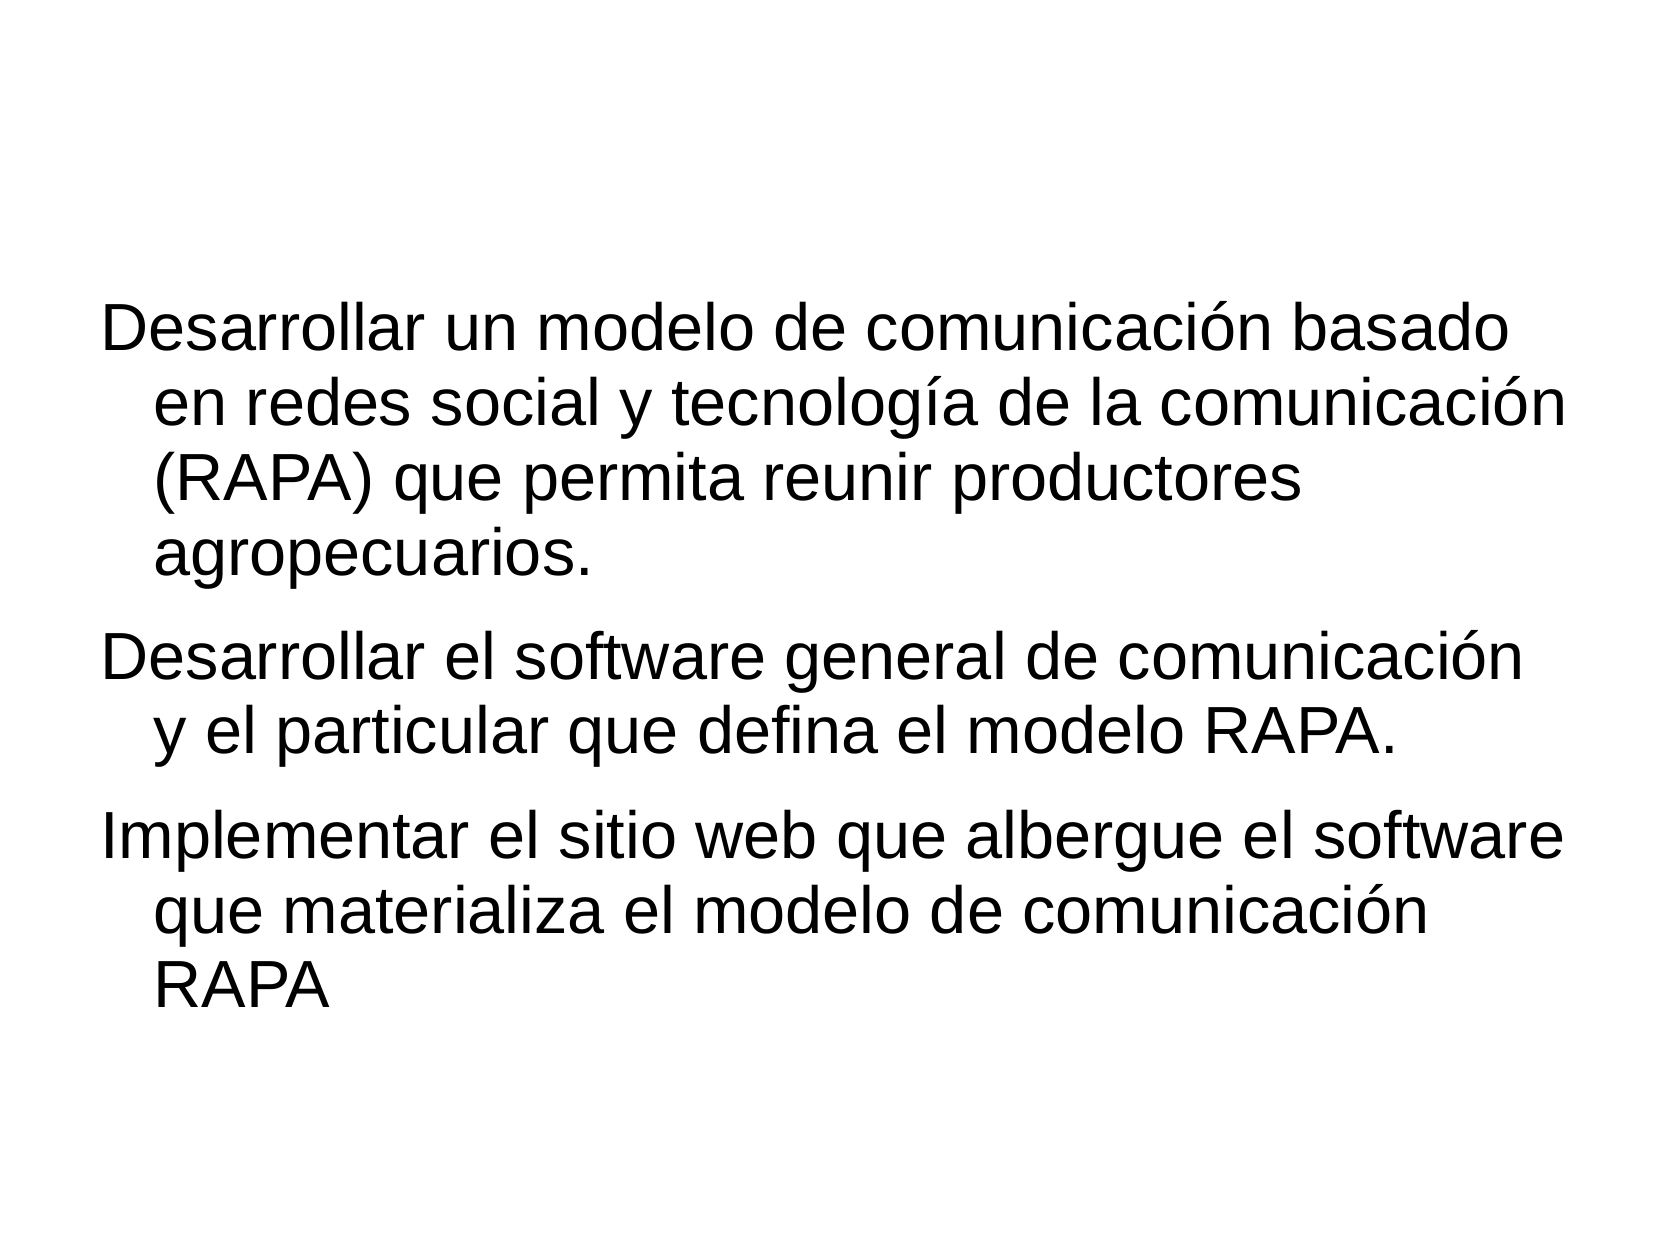

# Desarrollar un modelo de comunicación basado en redes social y tecnología de la comunicación (RAPA) que permita reunir productores agropecuarios.
Desarrollar el software general de comunicación y el particular que defina el modelo RAPA.
Implementar el sitio web que albergue el software que materializa el modelo de comunicación RAPA